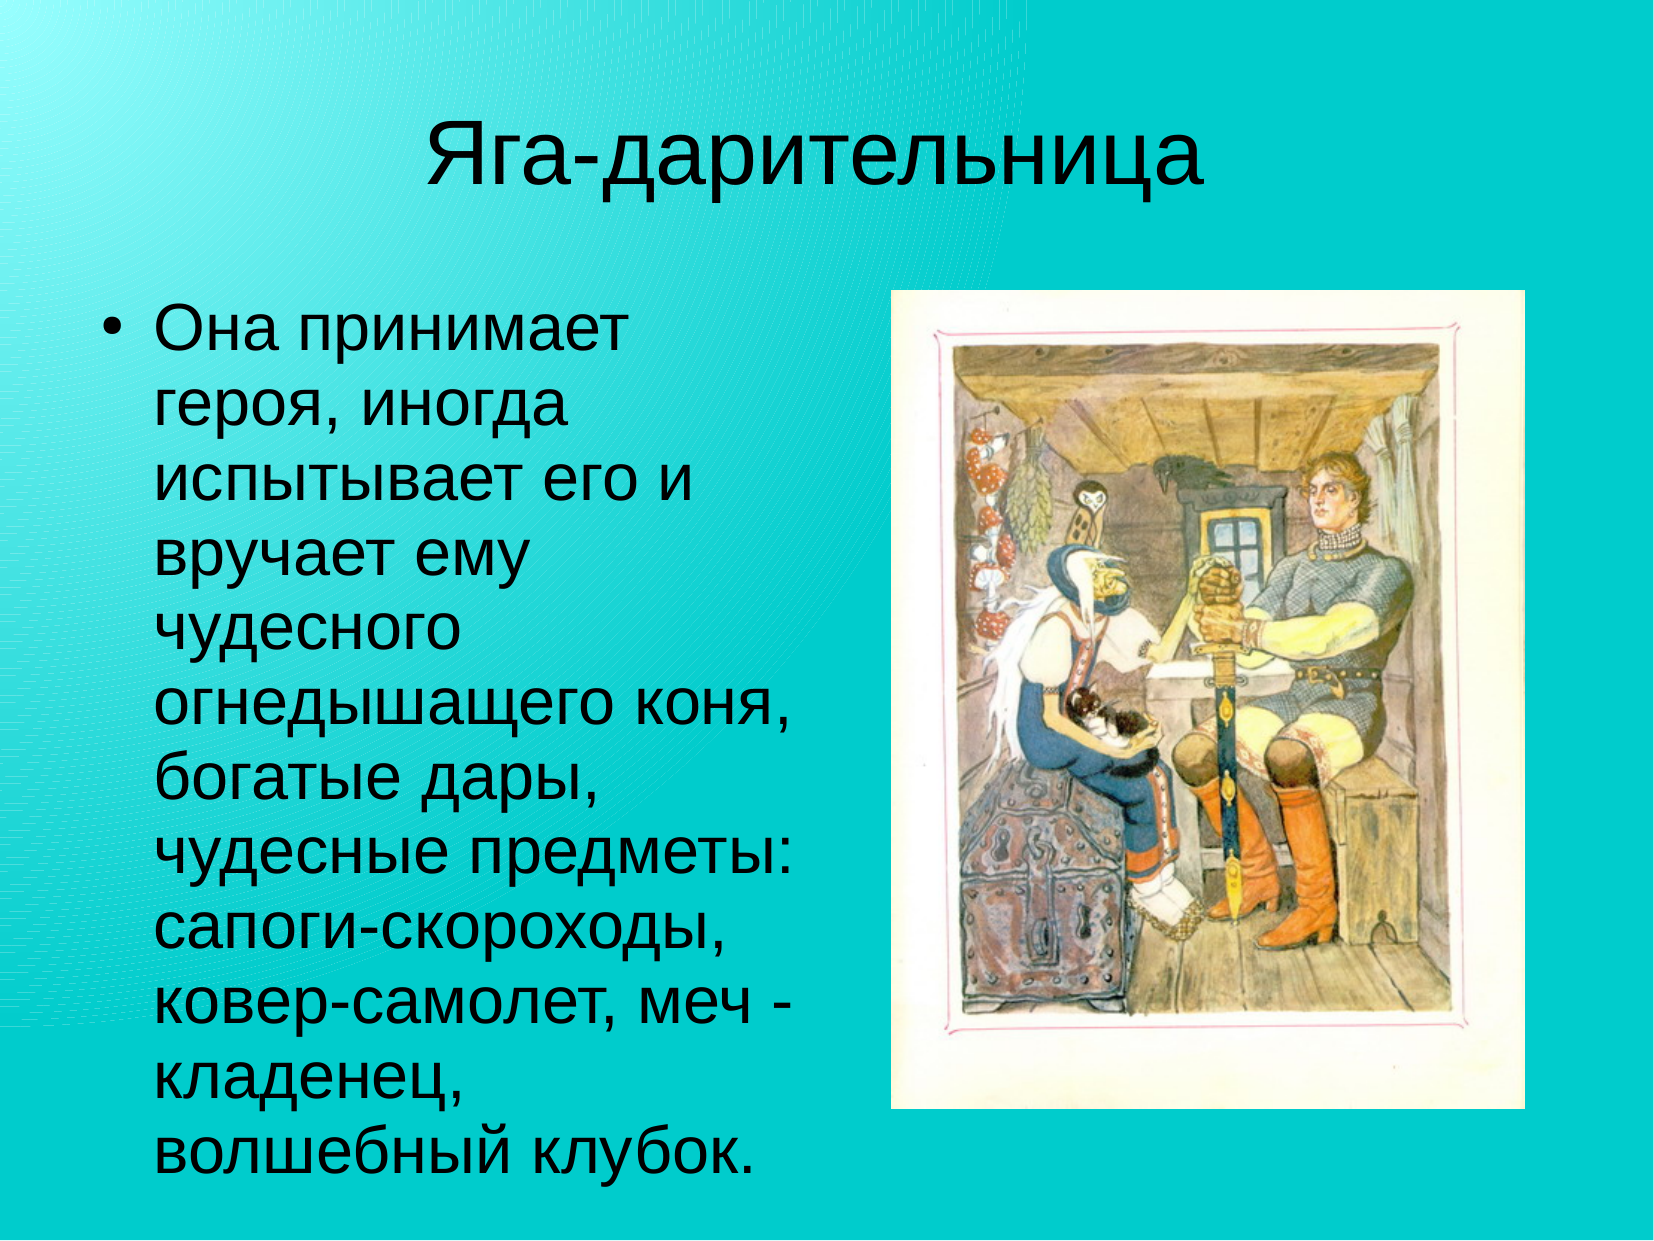

# Яга-дарительница
Она принимает героя, иногда испытывает его и вручает ему чудесного огнедышащего коня, богатые дары, чудесные предметы: сапоги-скороходы, ковер-самолет, меч - кладенец, волшебный клубок.